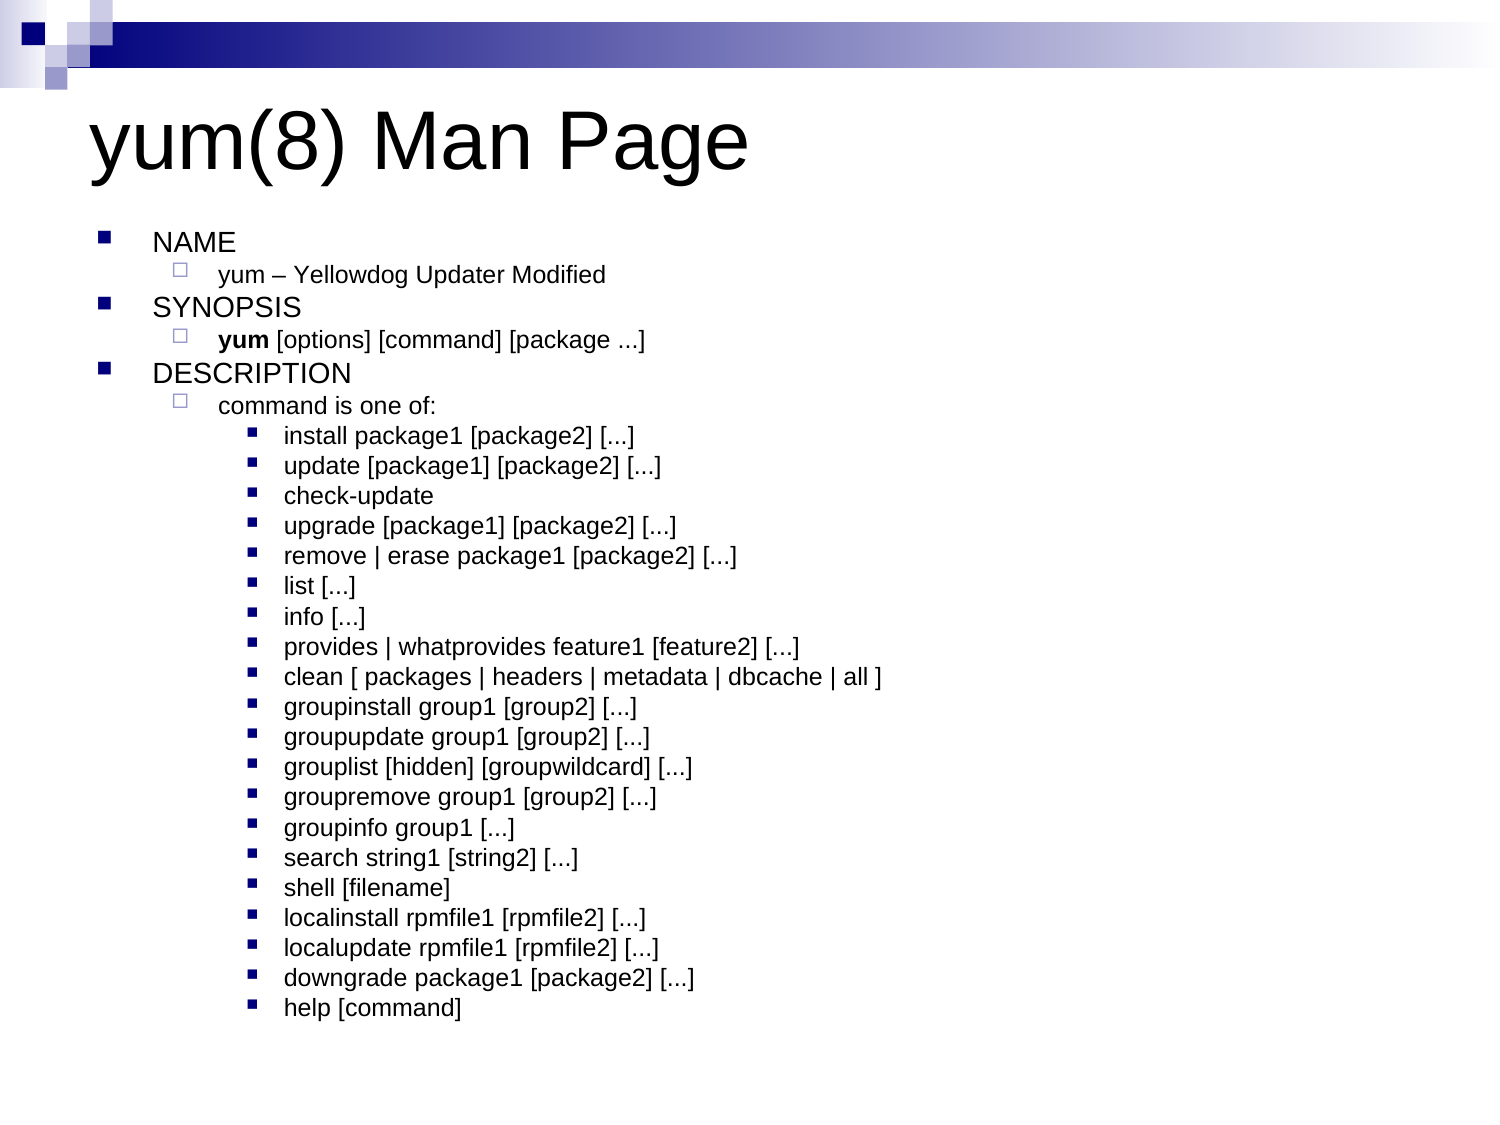

# yum(8) Man Page
NAME
yum – Yellowdog Updater Modified
SYNOPSIS
yum [options] [command] [package ...]
DESCRIPTION
command is one of:
install package1 [package2] [...]
update [package1] [package2] [...]
check-update
upgrade [package1] [package2] [...]
remove | erase package1 [package2] [...]
list [...]
info [...]
provides | whatprovides feature1 [feature2] [...]
clean [ packages | headers | metadata | dbcache | all ]
groupinstall group1 [group2] [...]
groupupdate group1 [group2] [...]
grouplist [hidden] [groupwildcard] [...]
groupremove group1 [group2] [...]
groupinfo group1 [...]
search string1 [string2] [...]
shell [filename]
localinstall rpmfile1 [rpmfile2] [...]
localupdate rpmfile1 [rpmfile2] [...]
downgrade package1 [package2] [...]
help [command]